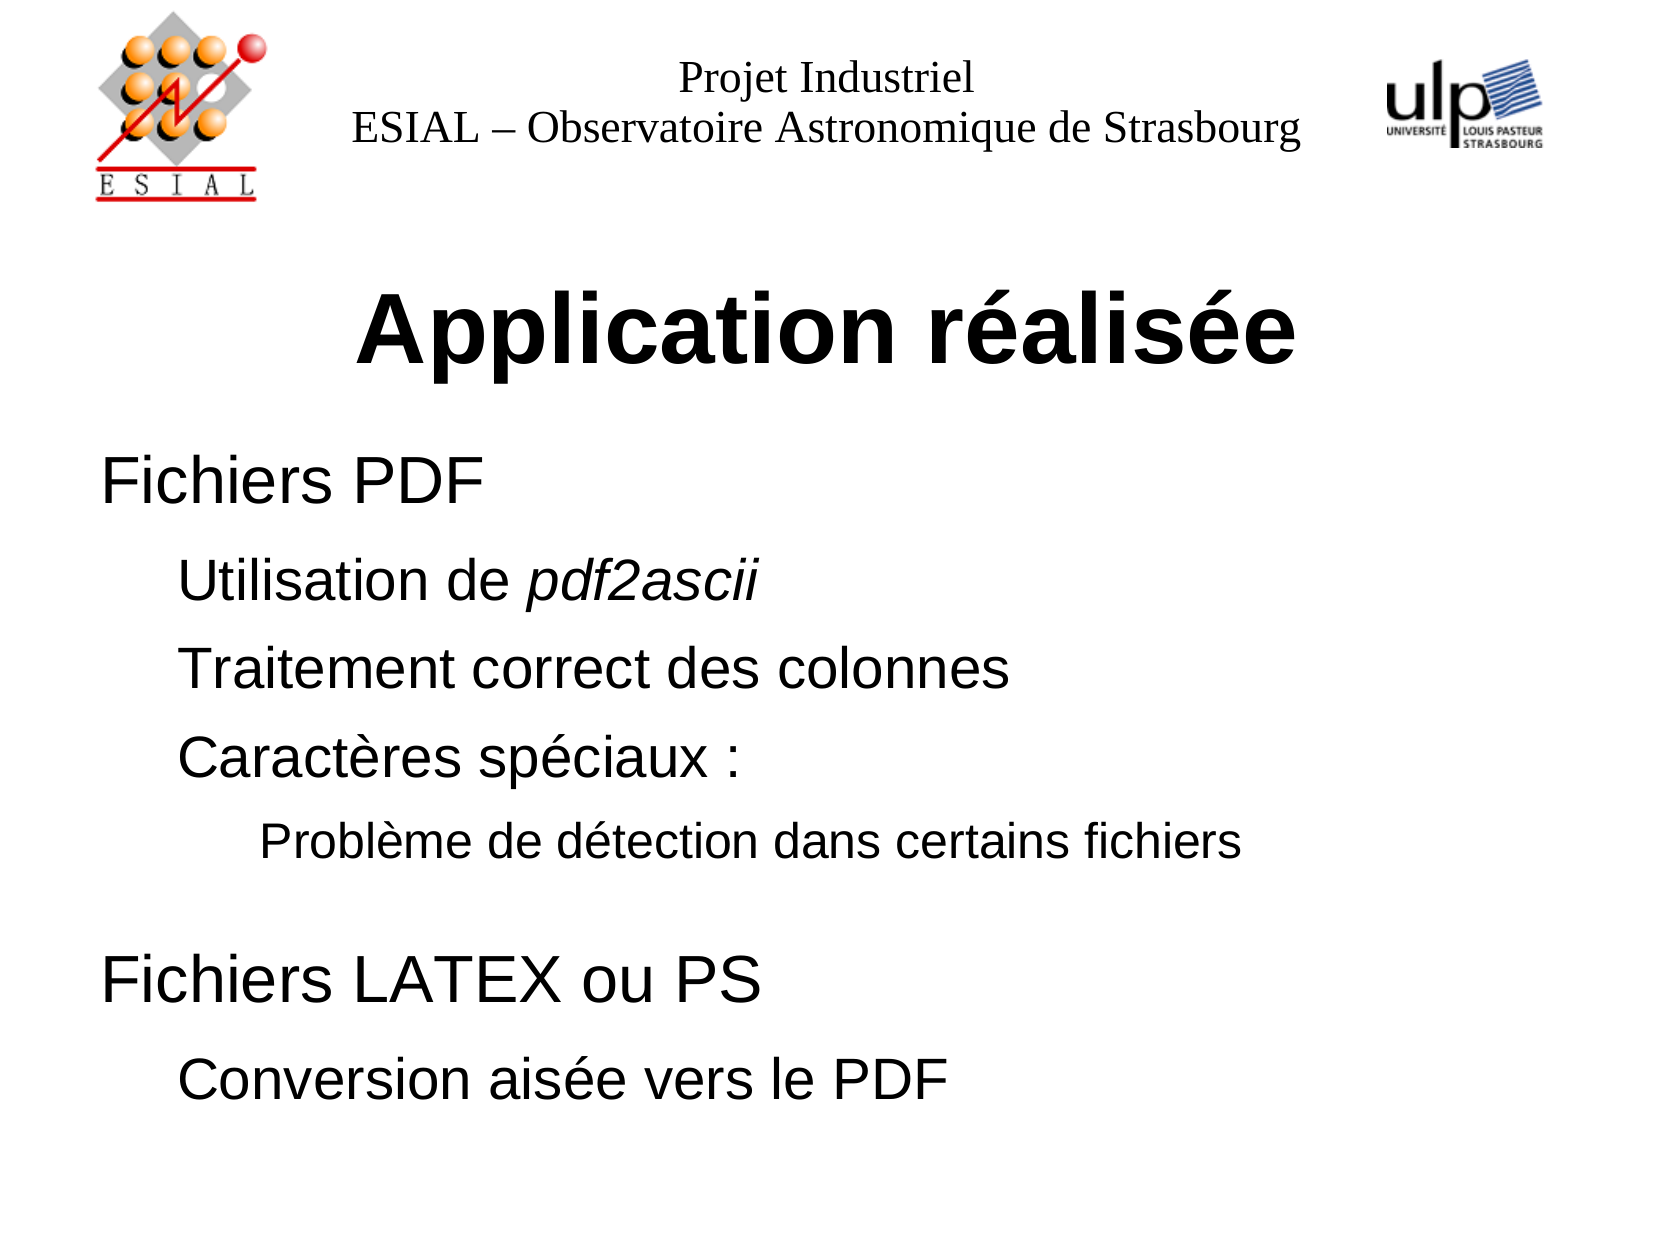

# Projet Industriel ESIAL – Observatoire Astronomique de Strasbourg
Application réalisée
Fichiers PDF
Utilisation de pdf2ascii
Traitement correct des colonnes
Caractères spéciaux :
Problème de détection dans certains fichiers
Fichiers LATEX ou PS
Conversion aisée vers le PDF